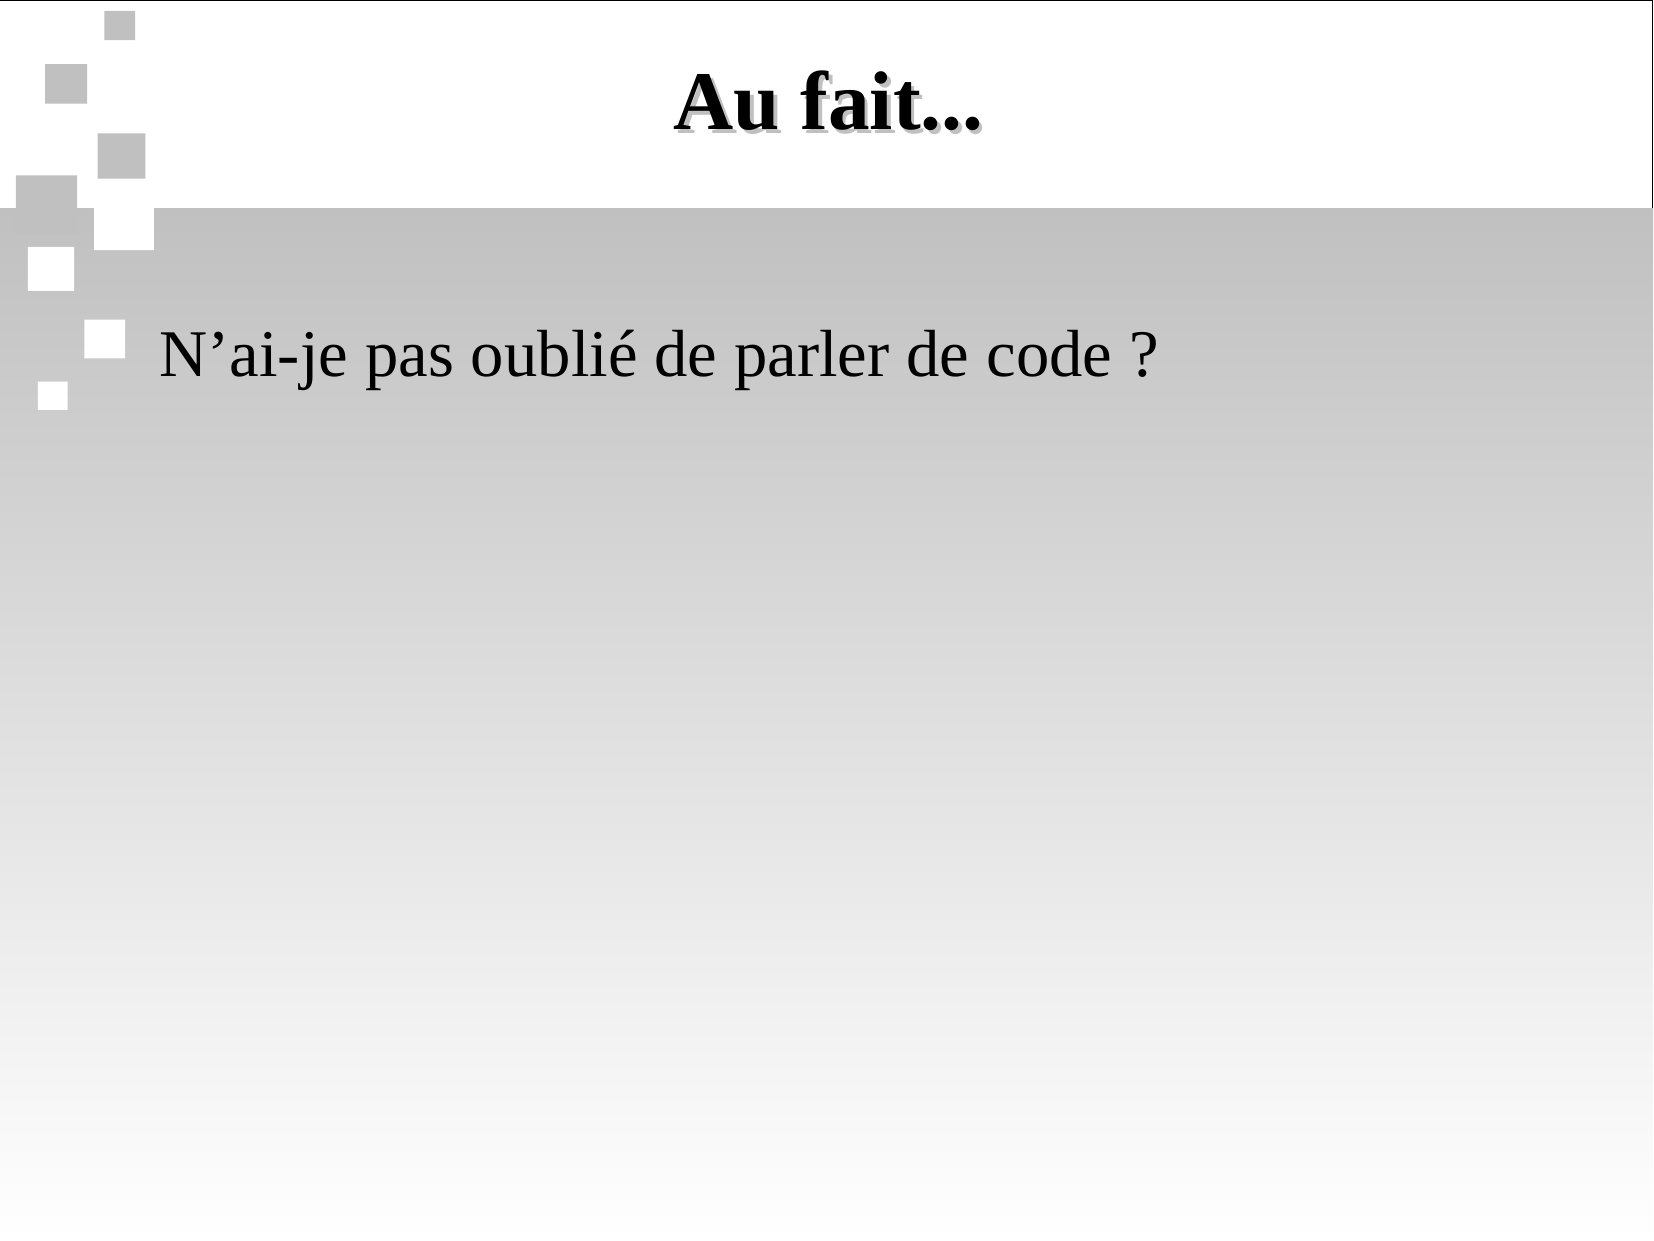

# Au fait...
N’ai-je pas oublié de parler de code ?